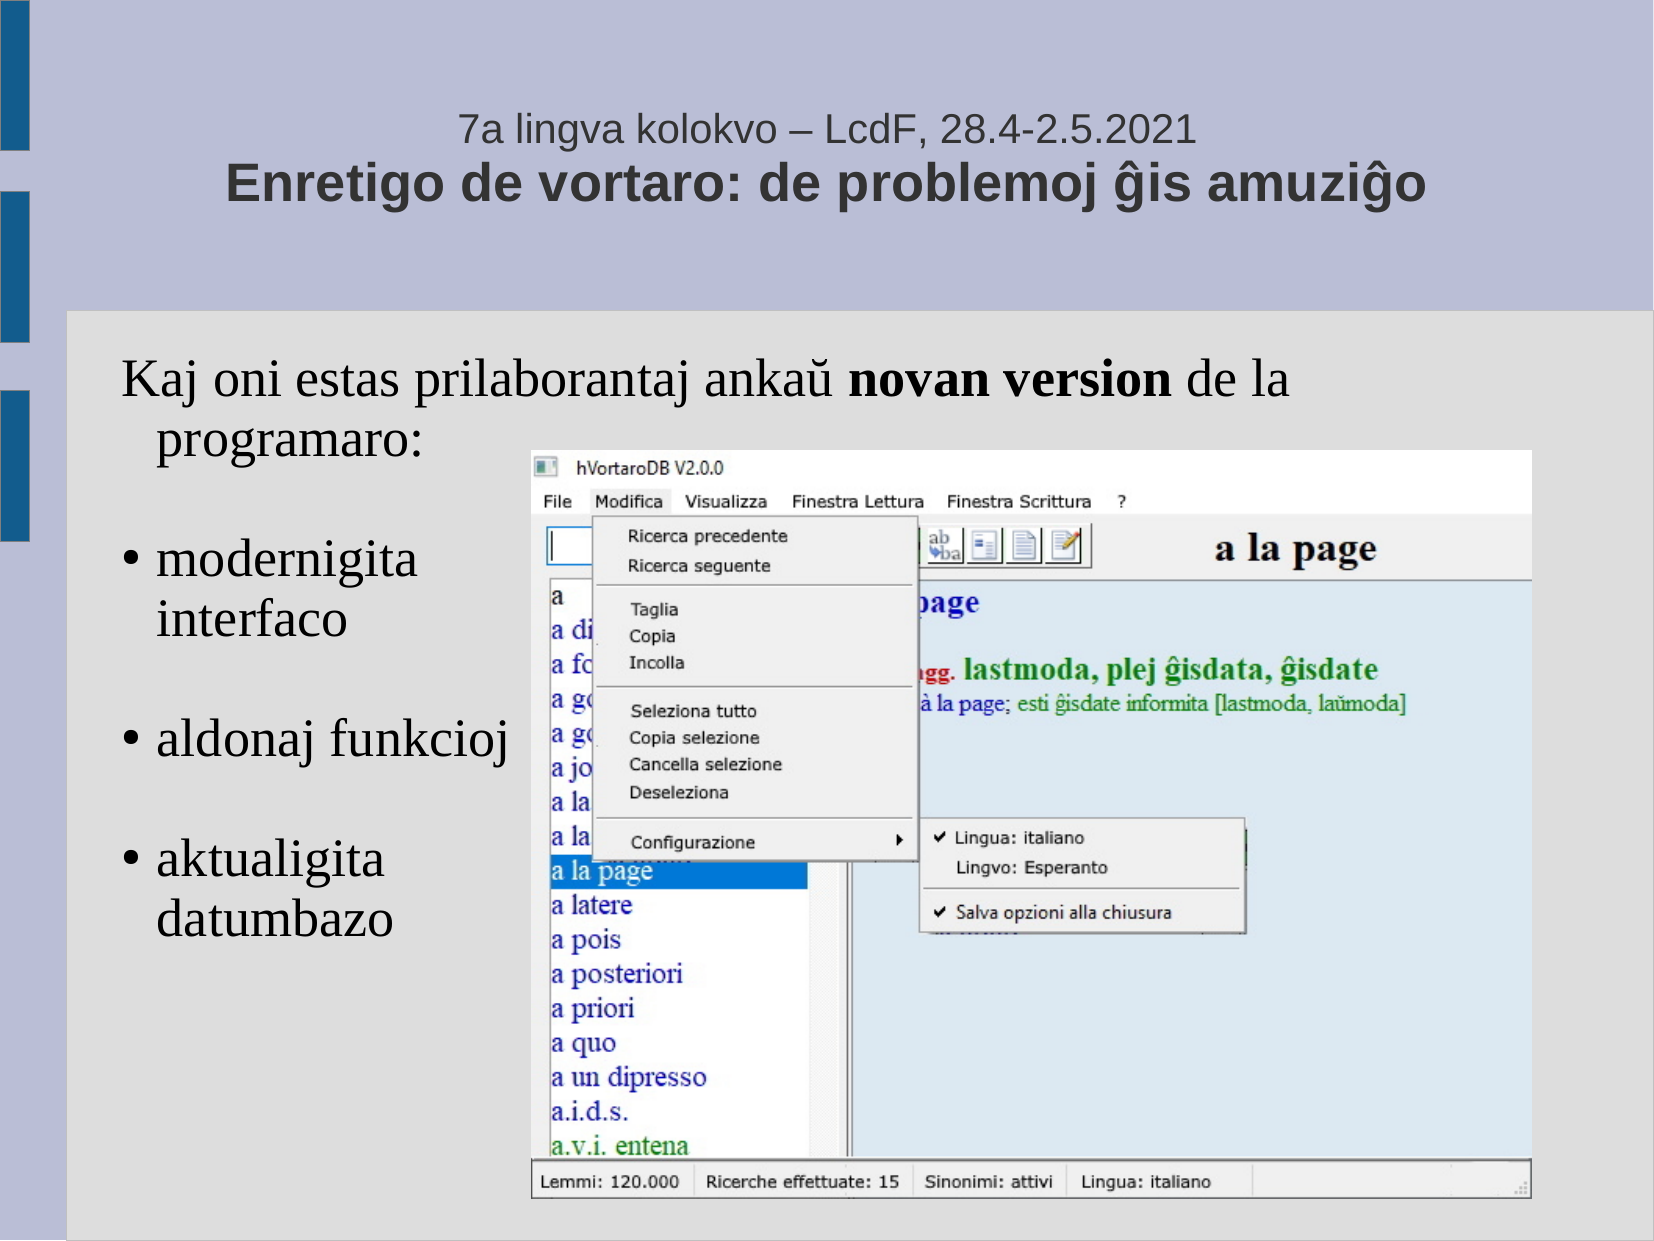

# 7a lingva kolokvo – LcdF, 28.4-2.5.2021 Enretigo de vortaro: de problemoj ĝis amuziĝo
Kaj oni estas prilaborantaj ankaŭ novan version de la programaro:
modernigita
interfaco
aldonaj funkcioj
aktualigita
datumbazo